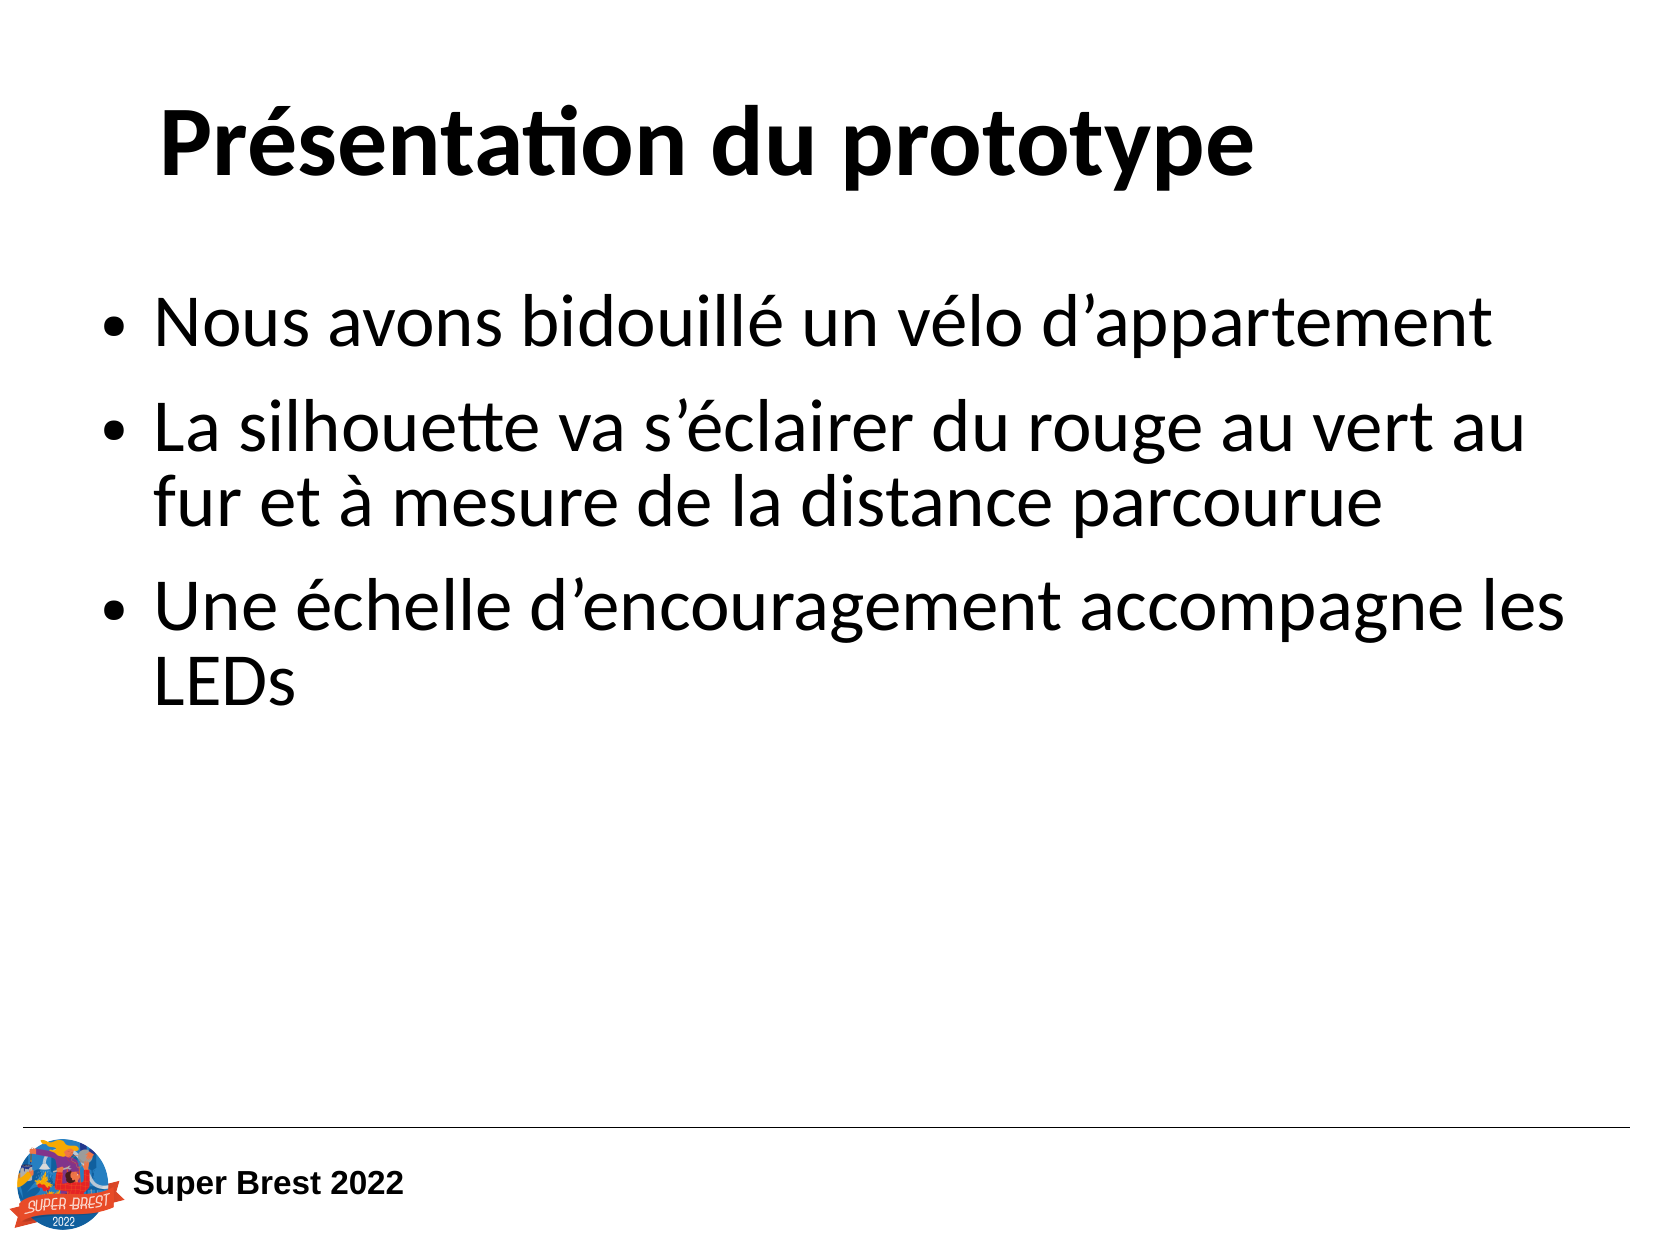

# Présentation du prototype
Nous avons bidouillé un vélo d’appartement
La silhouette va s’éclairer du rouge au vert au fur et à mesure de la distance parcourue
Une échelle d’encouragement accompagne les LEDs
Super Brest 2022